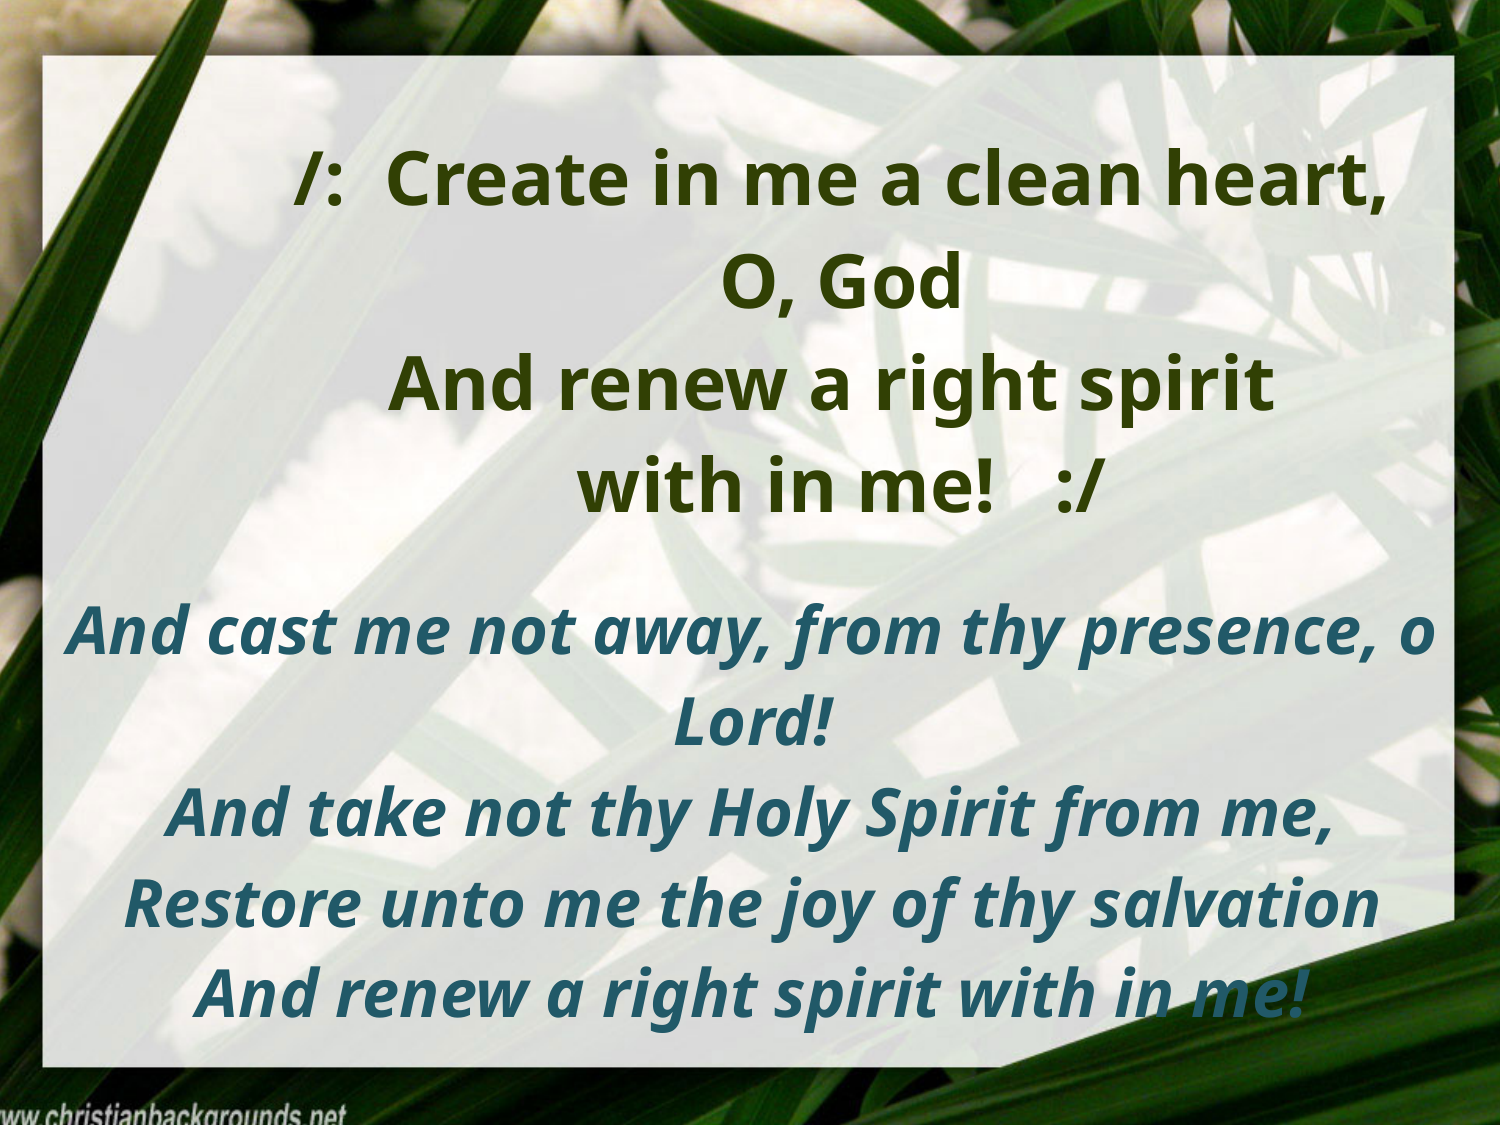

/: Create in me a clean heart,
O, God
And renew a right spirit
with in me! :/
And cast me not away, from thy presence, o Lord!
And take not thy Holy Spirit from me,
Restore unto me the joy of thy salvation
And renew a right spirit with in me!